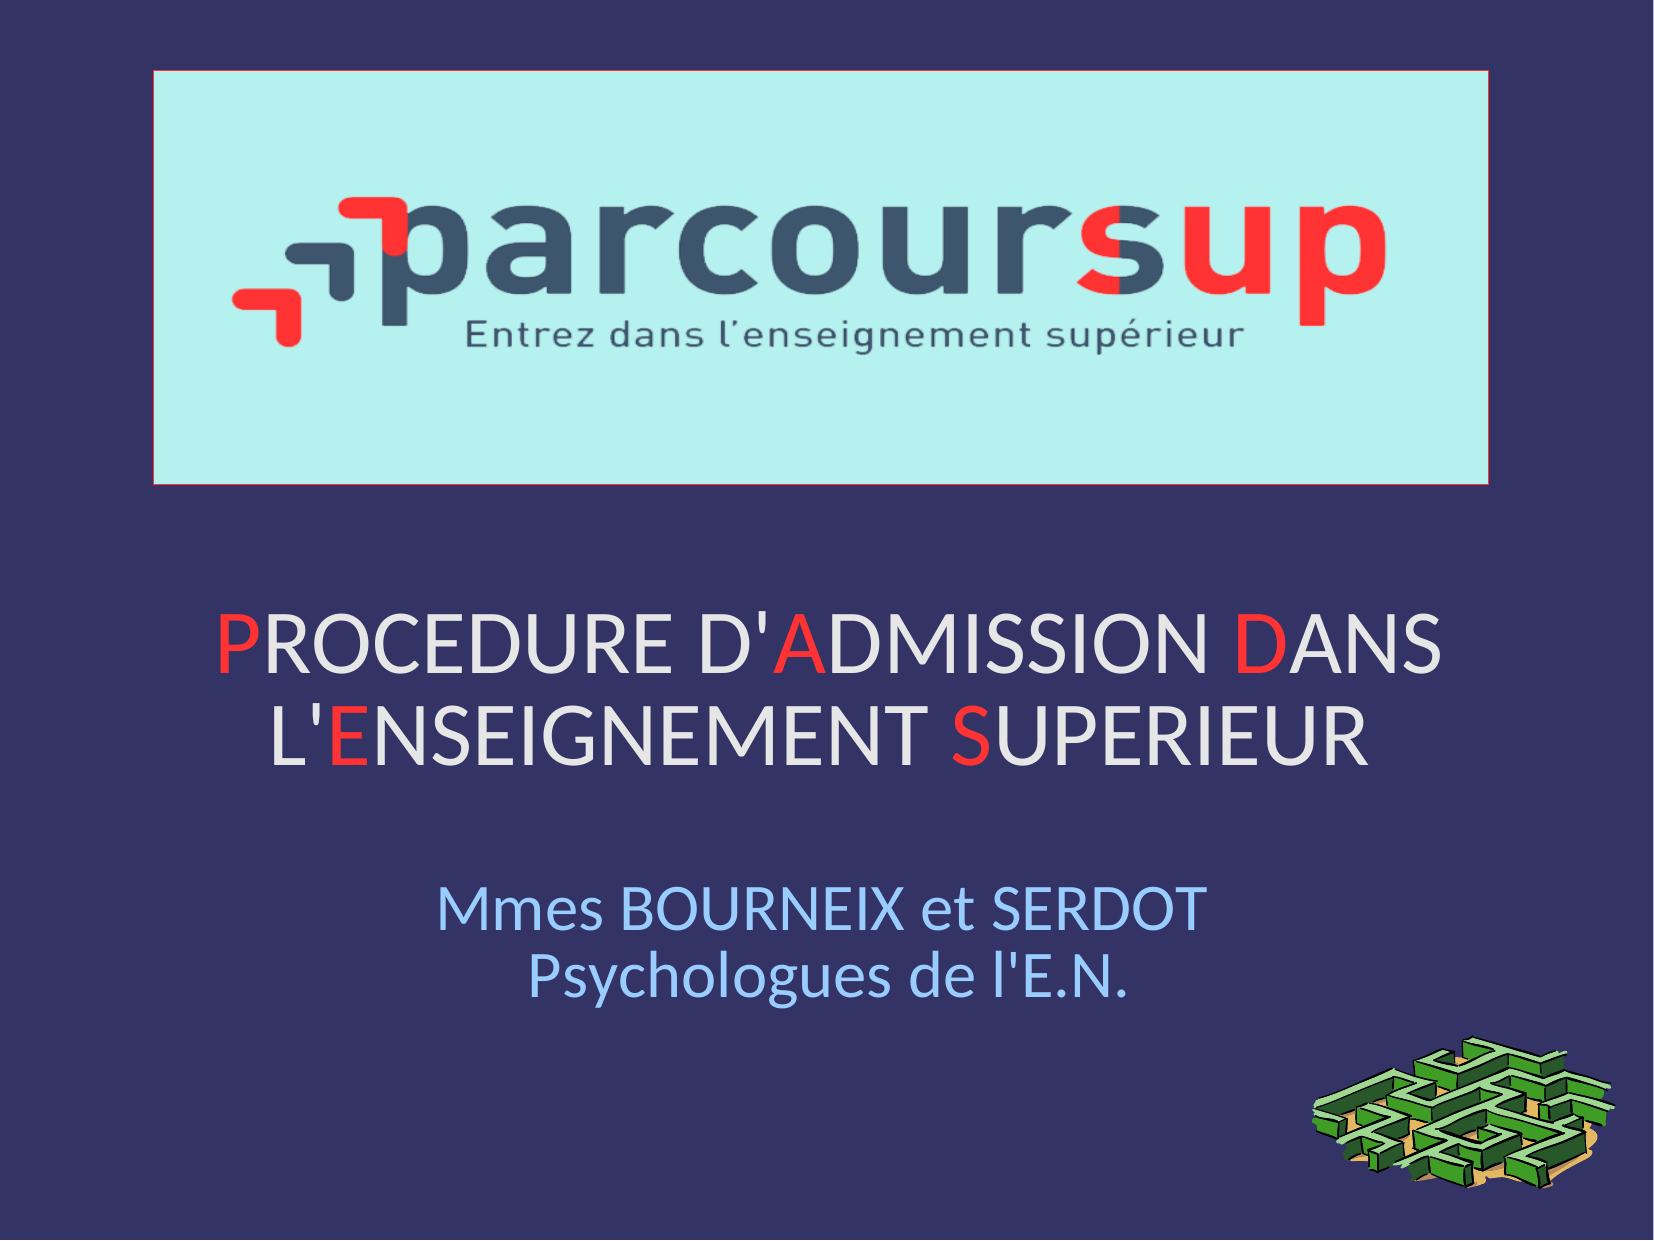

# PROCEDURE D'ADMISSION DANS L'ENSEIGNEMENT SUPERIEUR Mmes BOURNEIX et SERDOT Psychologues de l'E.N.